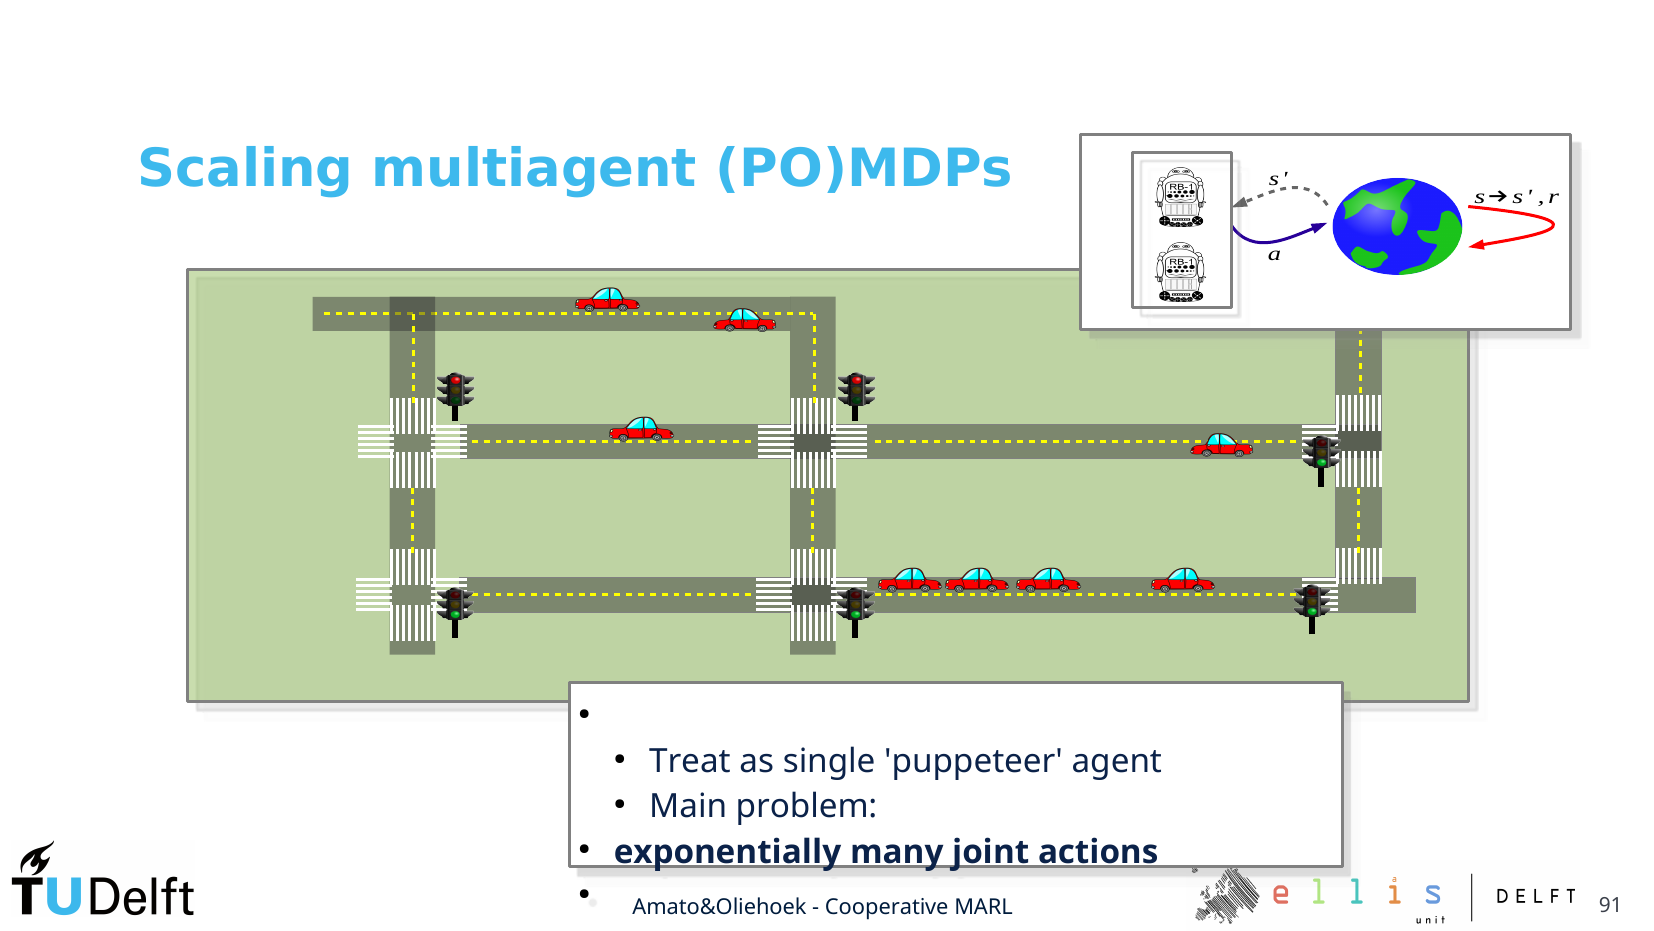

# Scaling multiagent (PO)MDPs
Treat as single 'puppeteer' agent
Main problem:
exponentially many joint actions
Amato&Oliehoek - Cooperative MARL